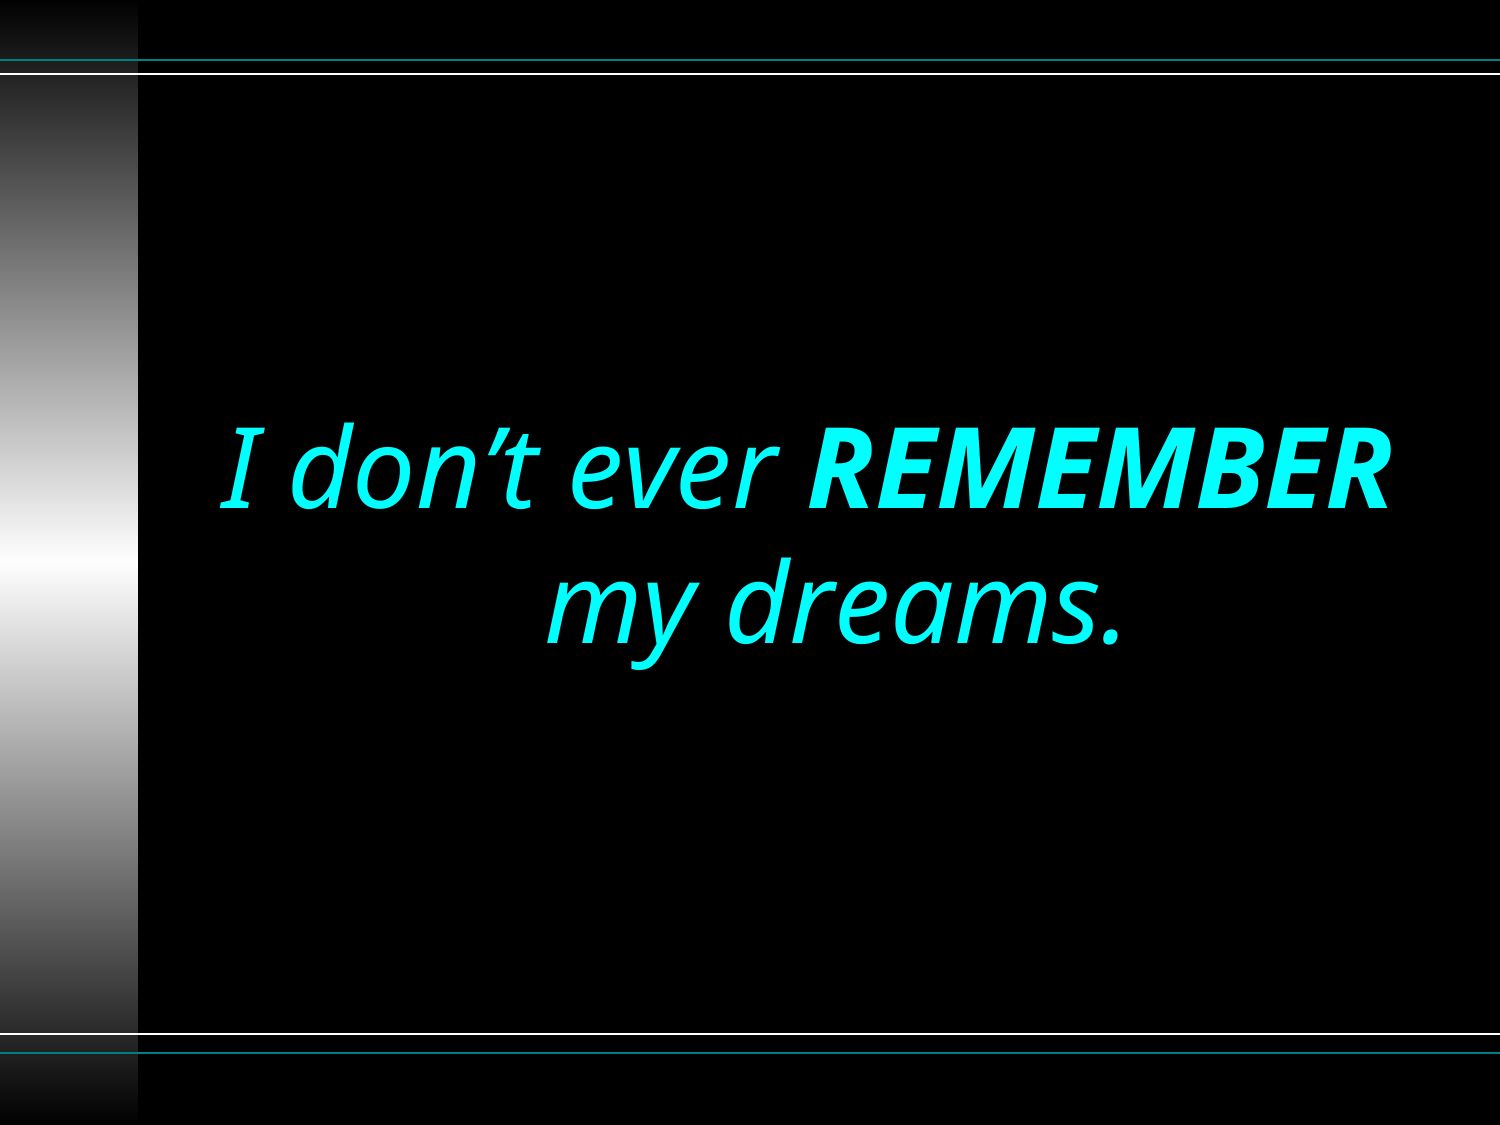

# I don’t ever REMEMBER my dreams.